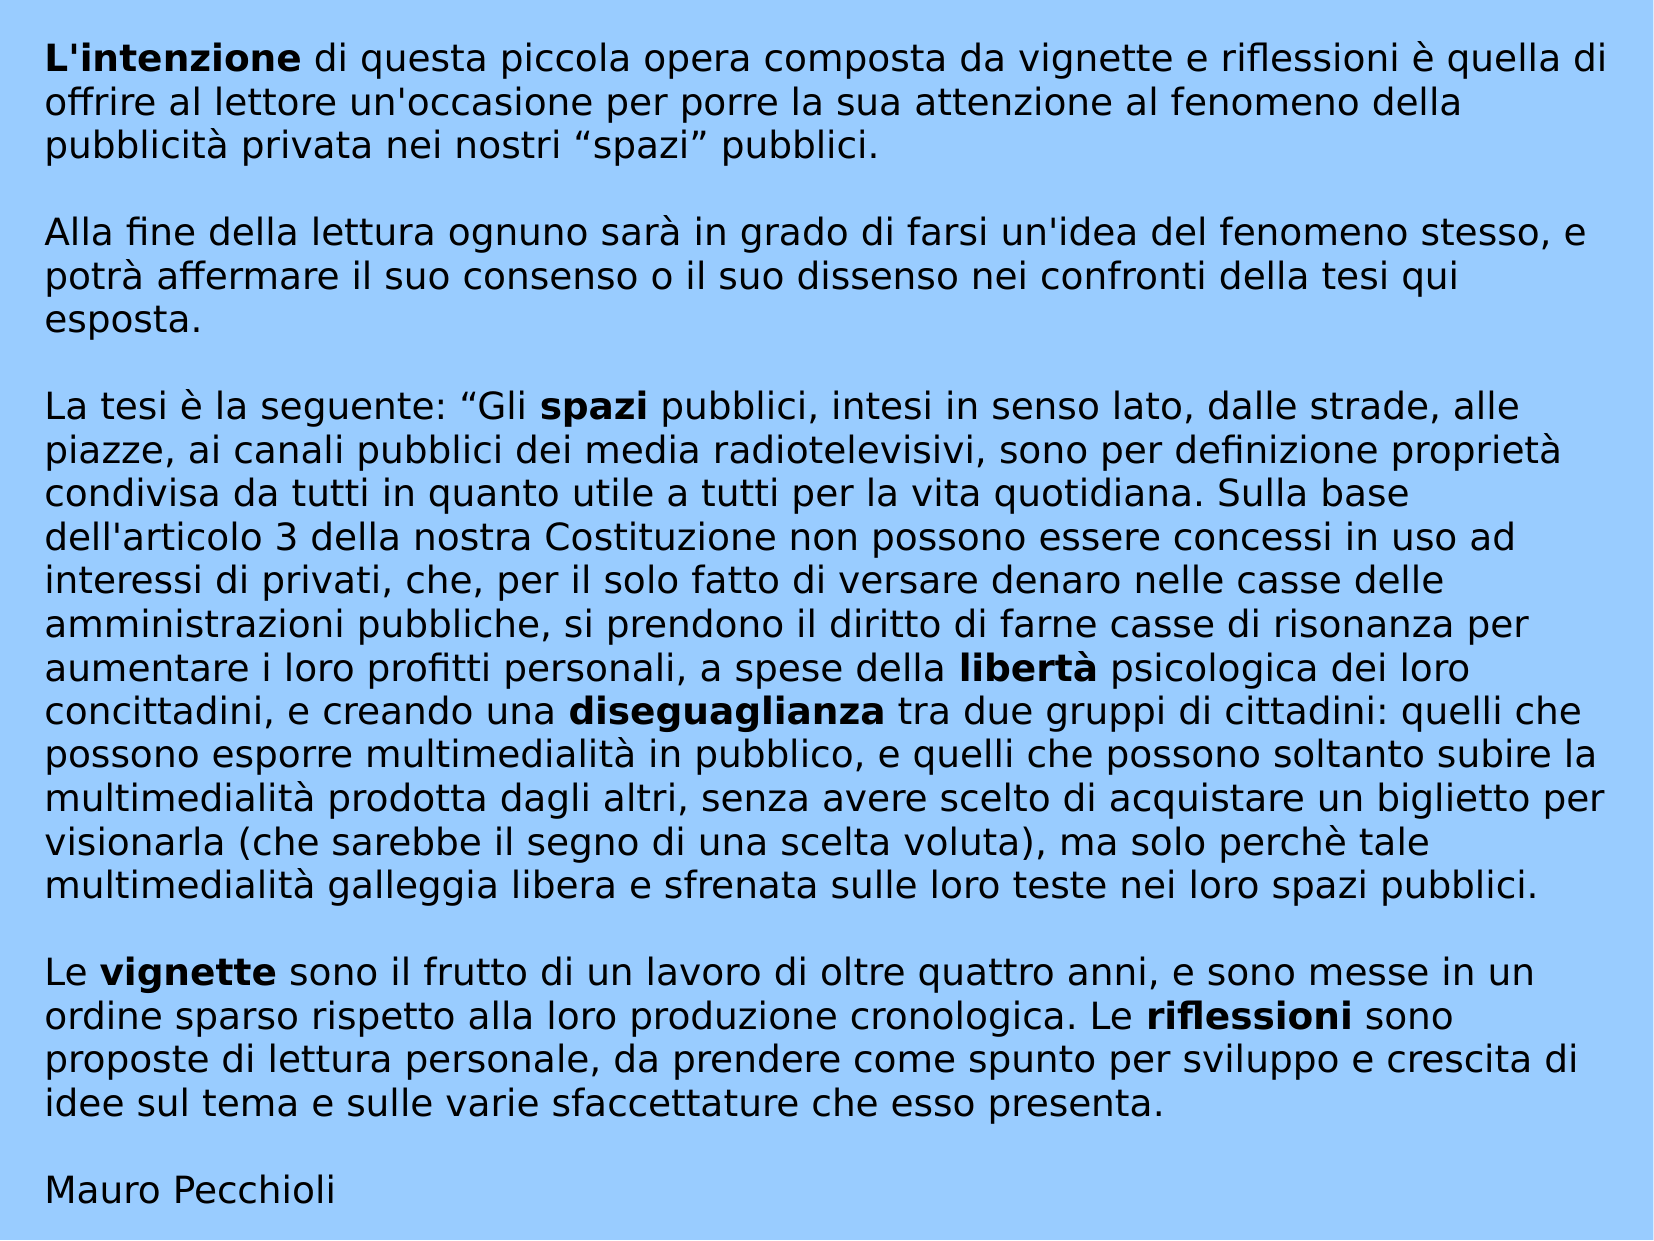

L'intenzione di questa piccola opera composta da vignette e riflessioni è quella di offrire al lettore un'occasione per porre la sua attenzione al fenomeno della pubblicità privata nei nostri “spazi” pubblici.
Alla fine della lettura ognuno sarà in grado di farsi un'idea del fenomeno stesso, e potrà affermare il suo consenso o il suo dissenso nei confronti della tesi qui esposta.
La tesi è la seguente: “Gli spazi pubblici, intesi in senso lato, dalle strade, alle piazze, ai canali pubblici dei media radiotelevisivi, sono per definizione proprietà condivisa da tutti in quanto utile a tutti per la vita quotidiana. Sulla base dell'articolo 3 della nostra Costituzione non possono essere concessi in uso ad interessi di privati, che, per il solo fatto di versare denaro nelle casse delle amministrazioni pubbliche, si prendono il diritto di farne casse di risonanza per aumentare i loro profitti personali, a spese della libertà psicologica dei loro concittadini, e creando una diseguaglianza tra due gruppi di cittadini: quelli che possono esporre multimedialità in pubblico, e quelli che possono soltanto subire la multimedialità prodotta dagli altri, senza avere scelto di acquistare un biglietto per visionarla (che sarebbe il segno di una scelta voluta), ma solo perchè tale multimedialità galleggia libera e sfrenata sulle loro teste nei loro spazi pubblici.
Le vignette sono il frutto di un lavoro di oltre quattro anni, e sono messe in un ordine sparso rispetto alla loro produzione cronologica. Le riflessioni sono proposte di lettura personale, da prendere come spunto per sviluppo e crescita di idee sul tema e sulle varie sfaccettature che esso presenta.
Mauro Pecchioli